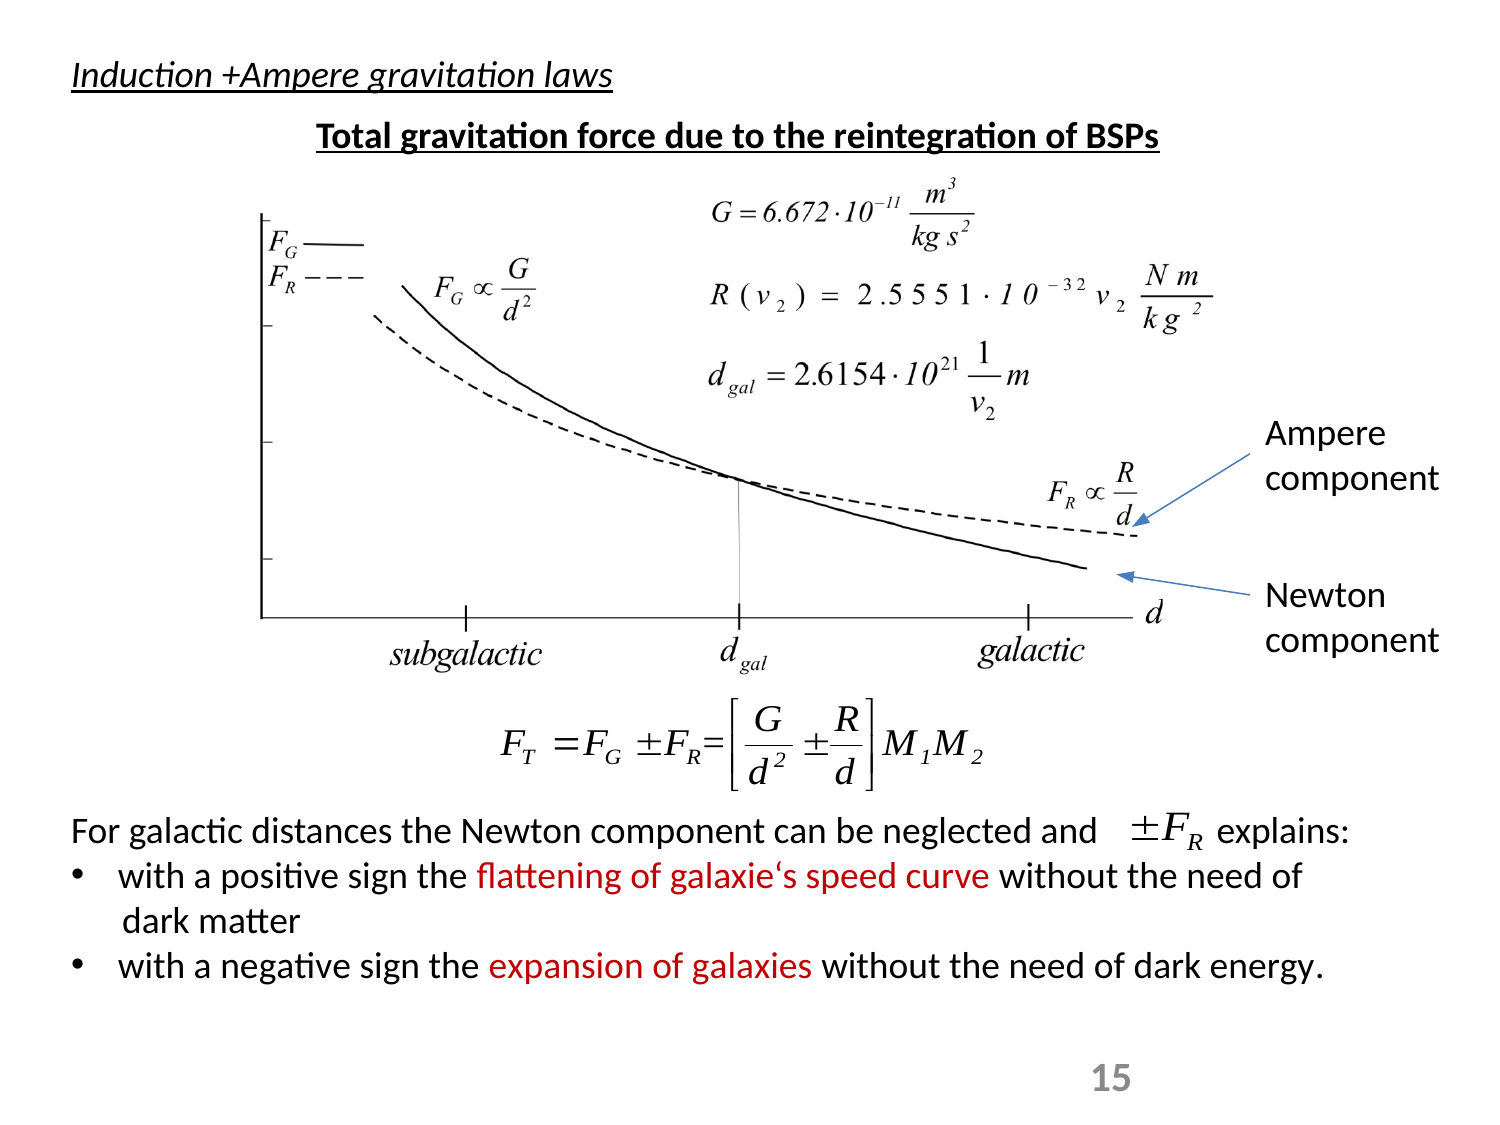

Induction +Ampere gravitation laws
Total gravitation force due to the reintegration of BSPs
Ampere
component
Newton
component
For galactic distances the Newton component can be neglected and explains:
with a positive sign the flattening of galaxie‘s speed curve without the need of
 dark matter
with a negative sign the expansion of galaxies without the need of dark energy.